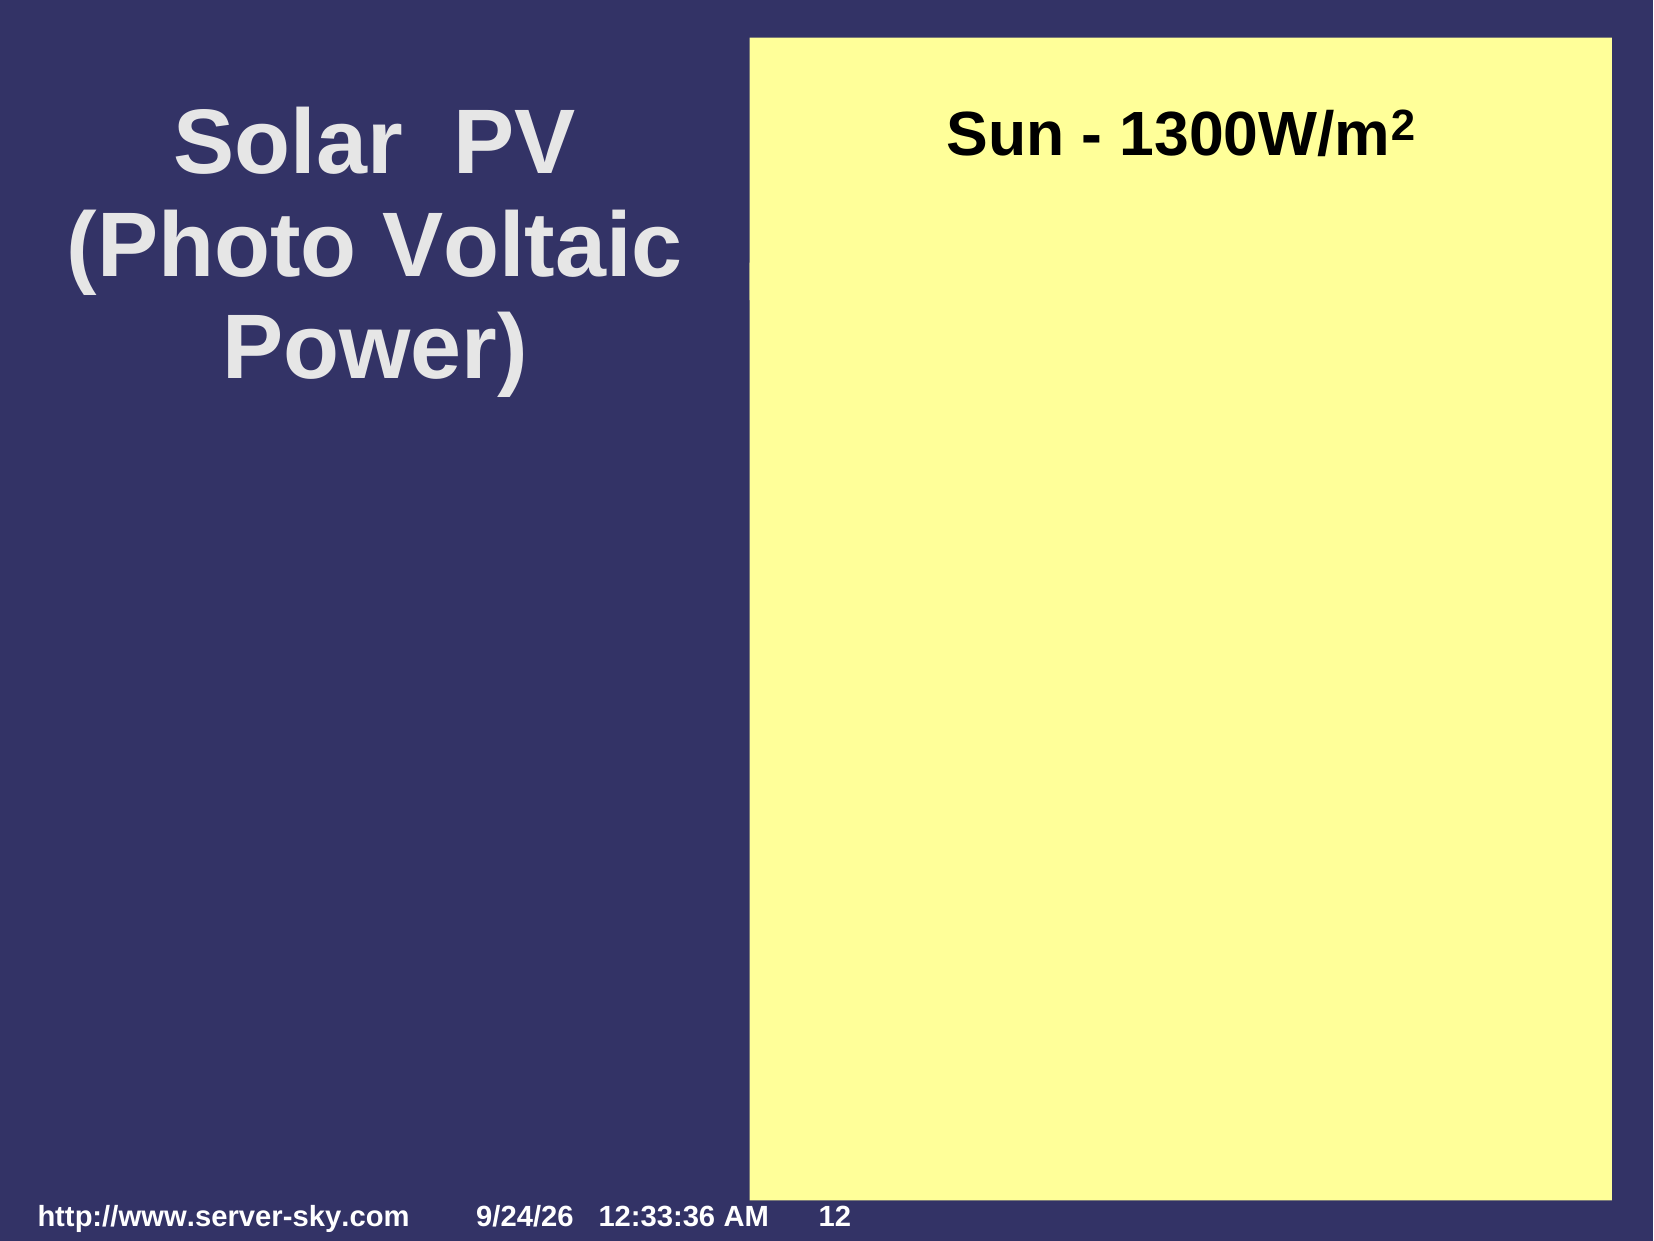

# Solar PV (Photo Voltaic Power)
Sun - 1300W/m2